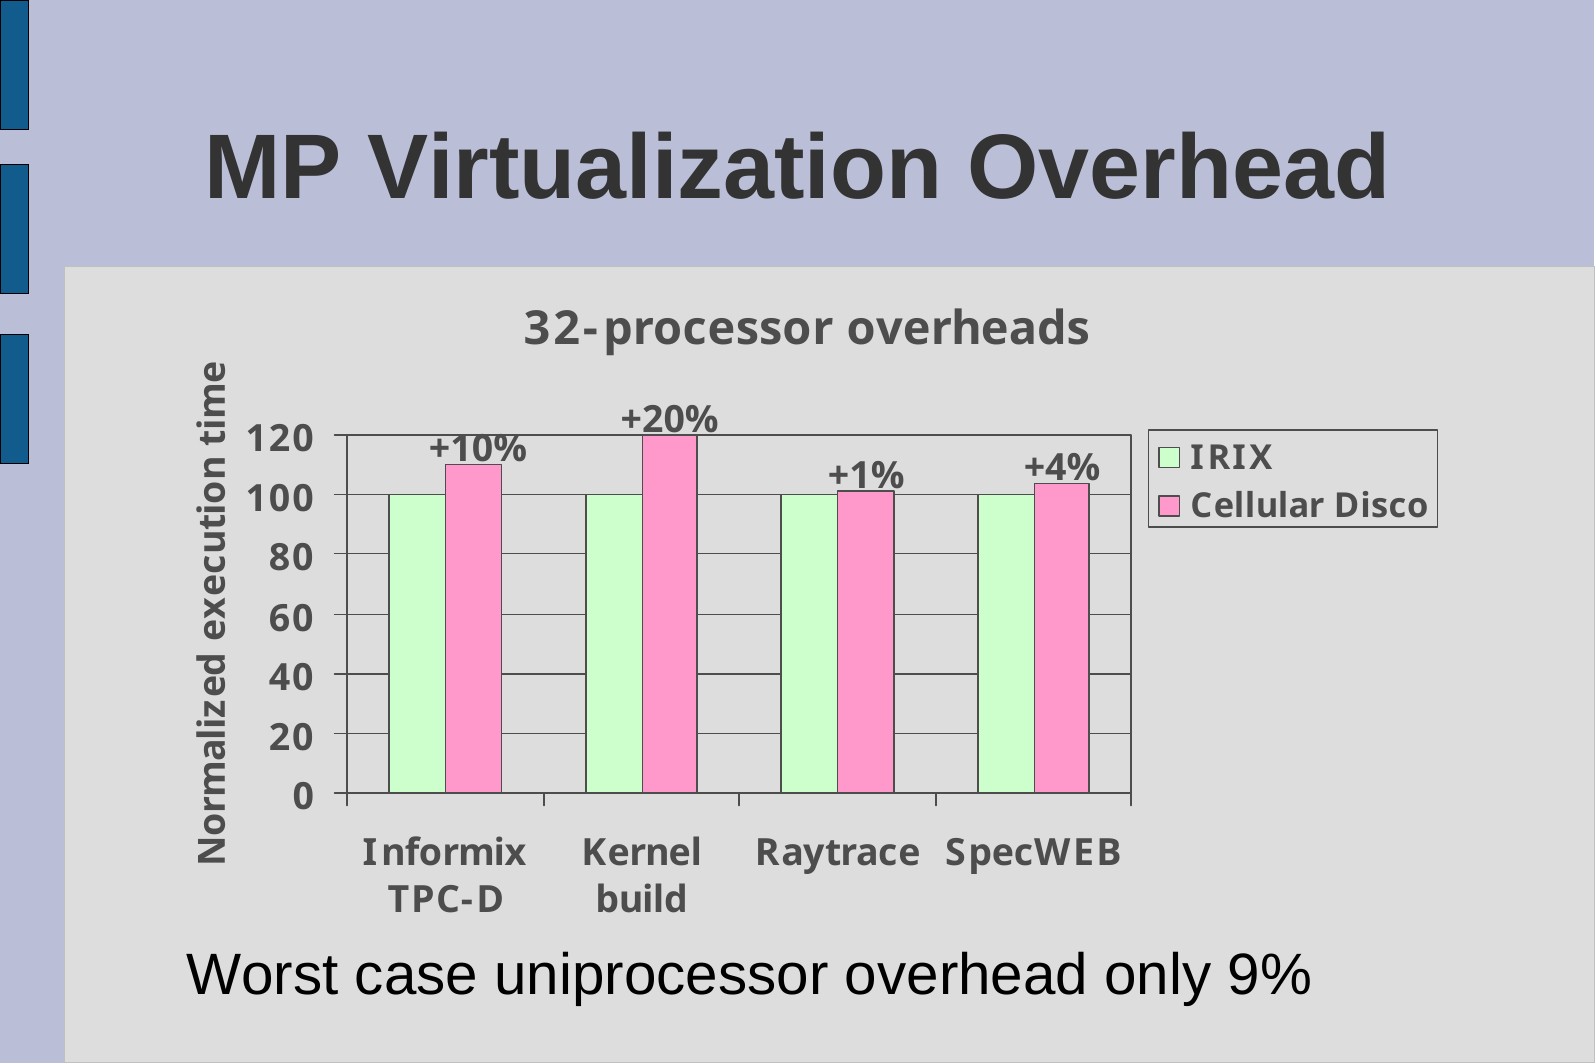

# MP Virtualization Overhead
+20%
+10%
+4%
+1%
Worst case uniprocessor overhead only 9%